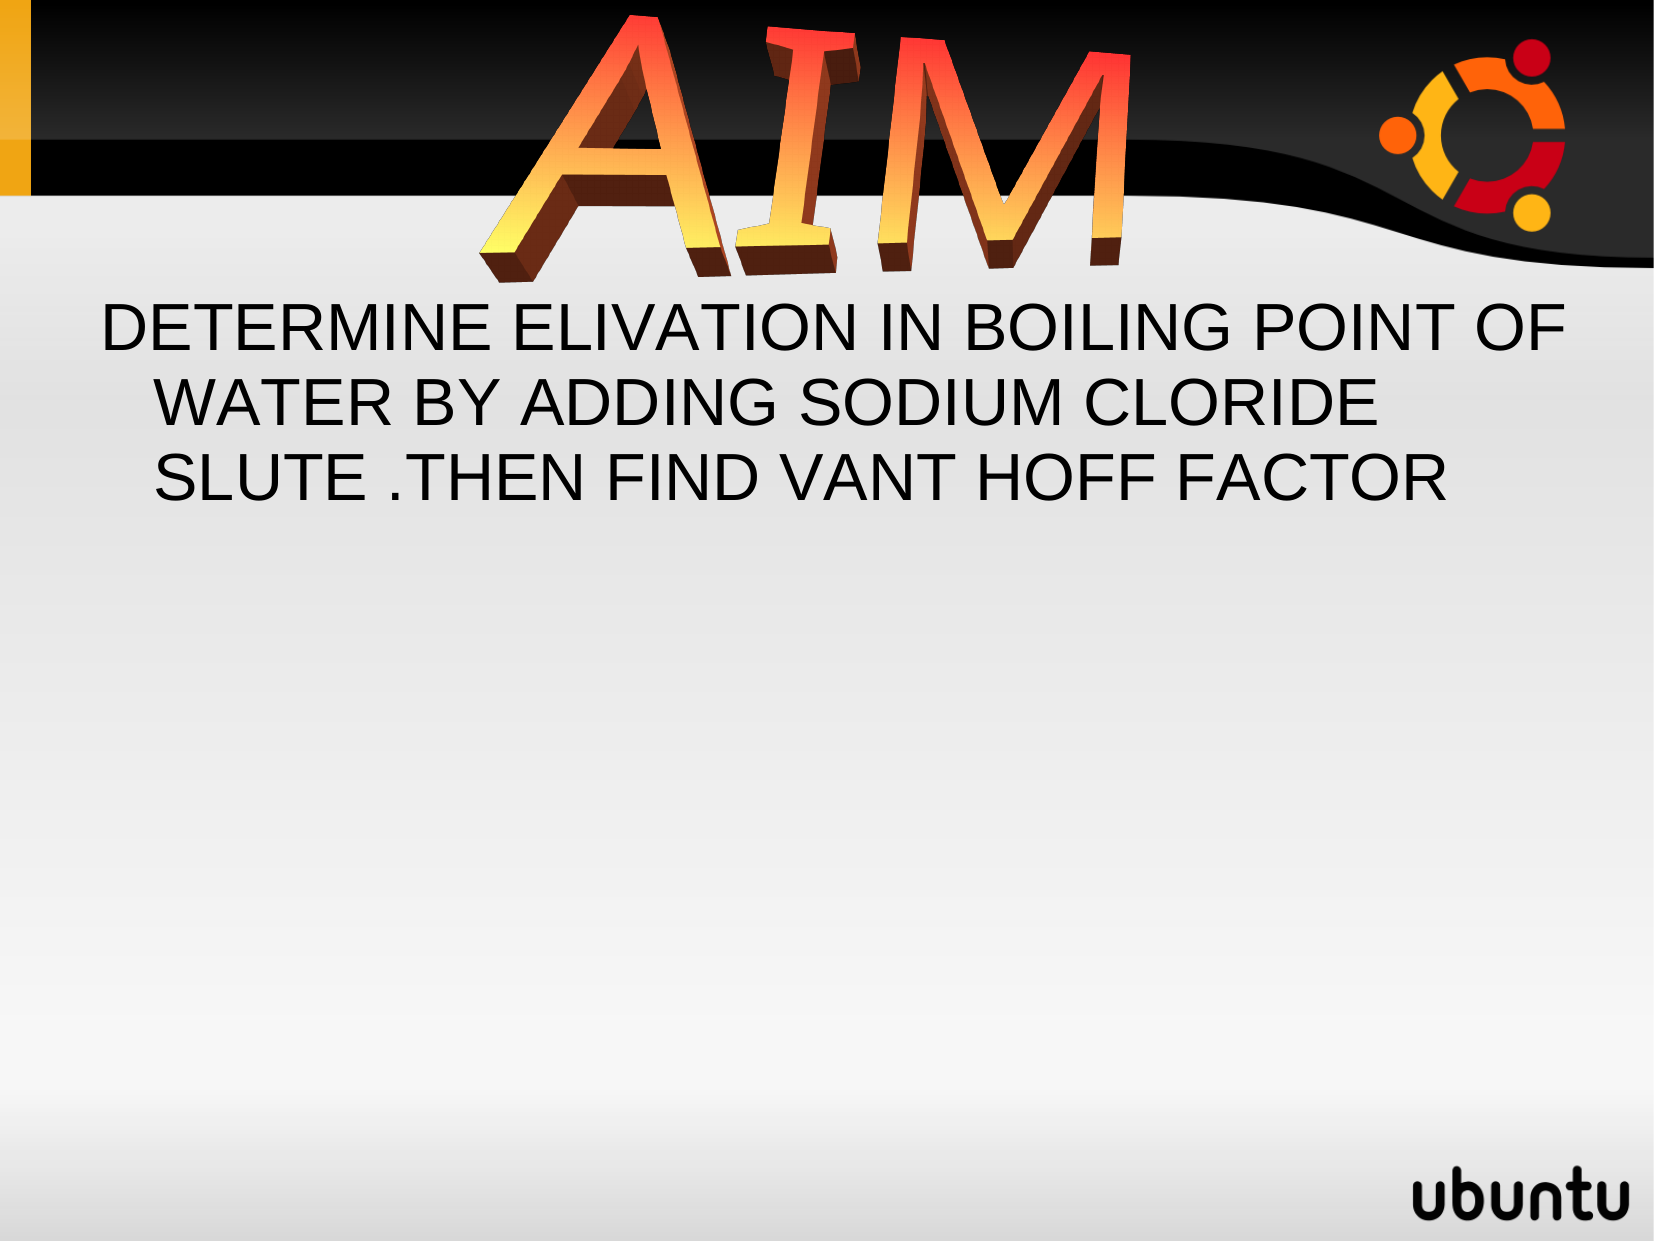

AIM
#
DETERMINE ELIVATION IN BOILING POINT OF WATER BY ADDING SODIUM CLORIDE SLUTE .THEN FIND VANT HOFF FACTOR